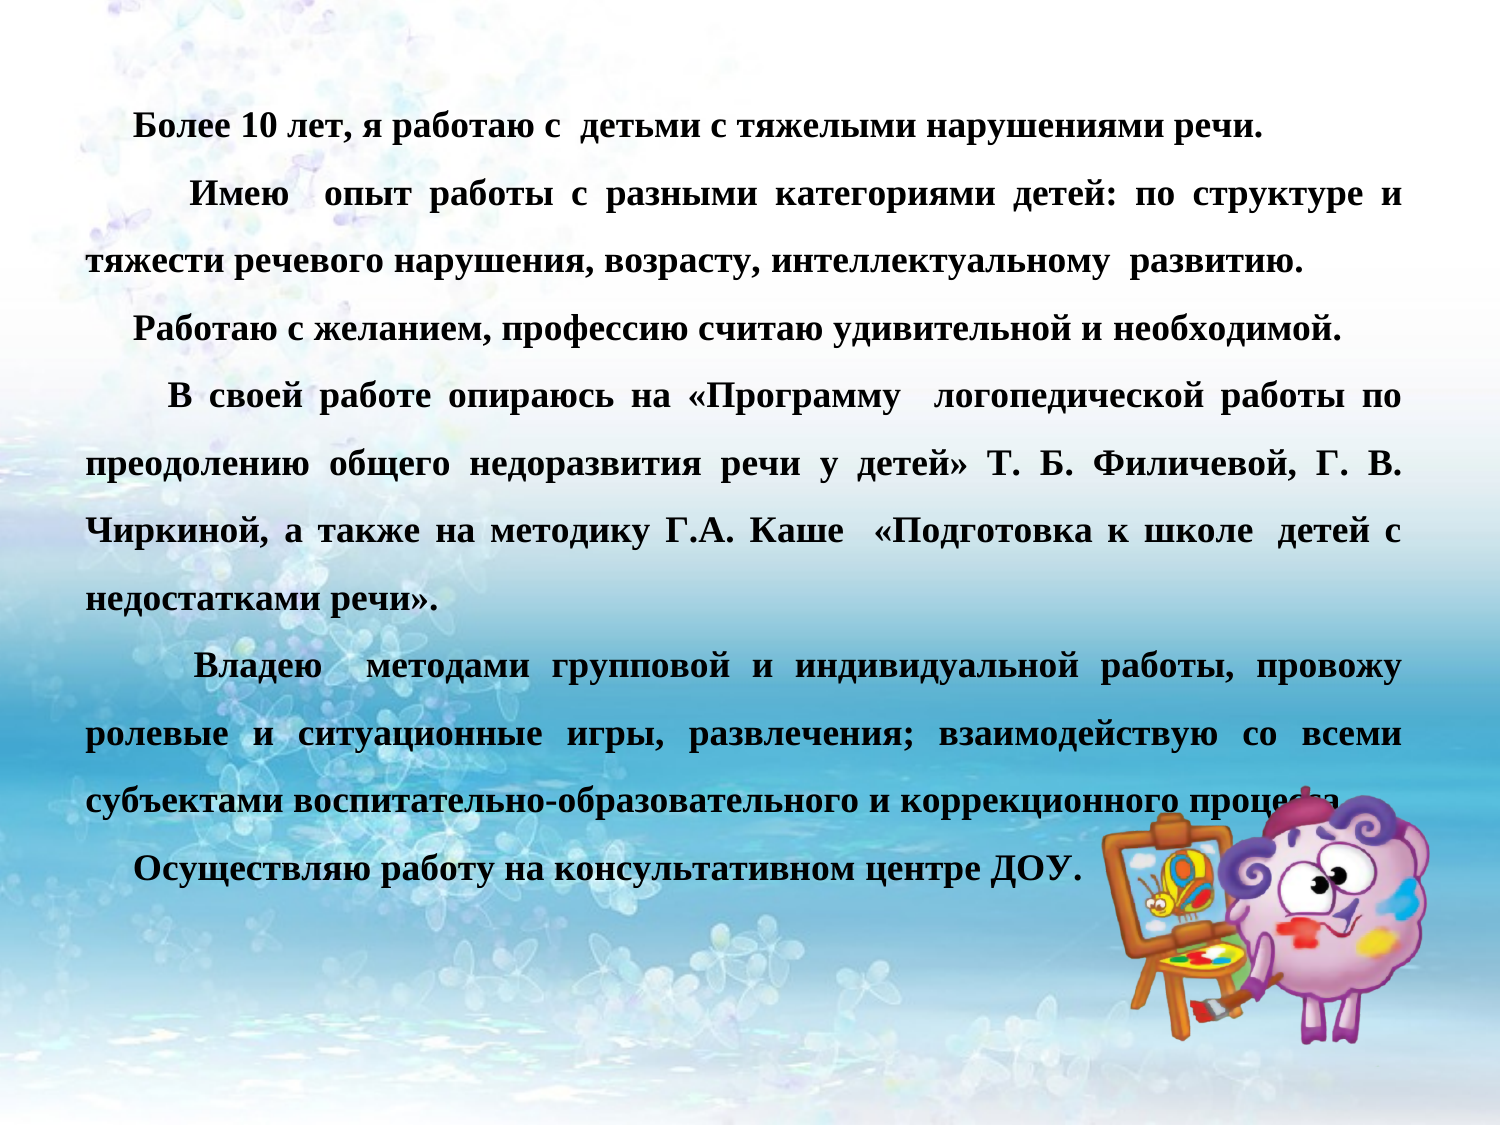

# Более 10 лет, я работаю с детьми с тяжелыми нарушениями речи.
 Имею опыт работы с разными категориями детей: по структуре и тяжести речевого нарушения, возрасту, интеллектуальному развитию.
 Работаю с желанием, профессию считаю удивительной и необходимой.
 В своей работе опираюсь на «Программу логопедической работы по преодолению общего недоразвития речи у детей» Т. Б. Филичевой, Г. В. Чиркиной, а также на методику Г.А. Каше «Подготовка к школе  детей с недостатками речи».
 Владею методами групповой и индивидуальной работы, провожу ролевые и ситуационные игры, развлечения; взаимодействую со всеми субъектами воспитательно-образовательного и коррекционного процесса.
 Осуществляю работу на консультативном центре ДОУ.